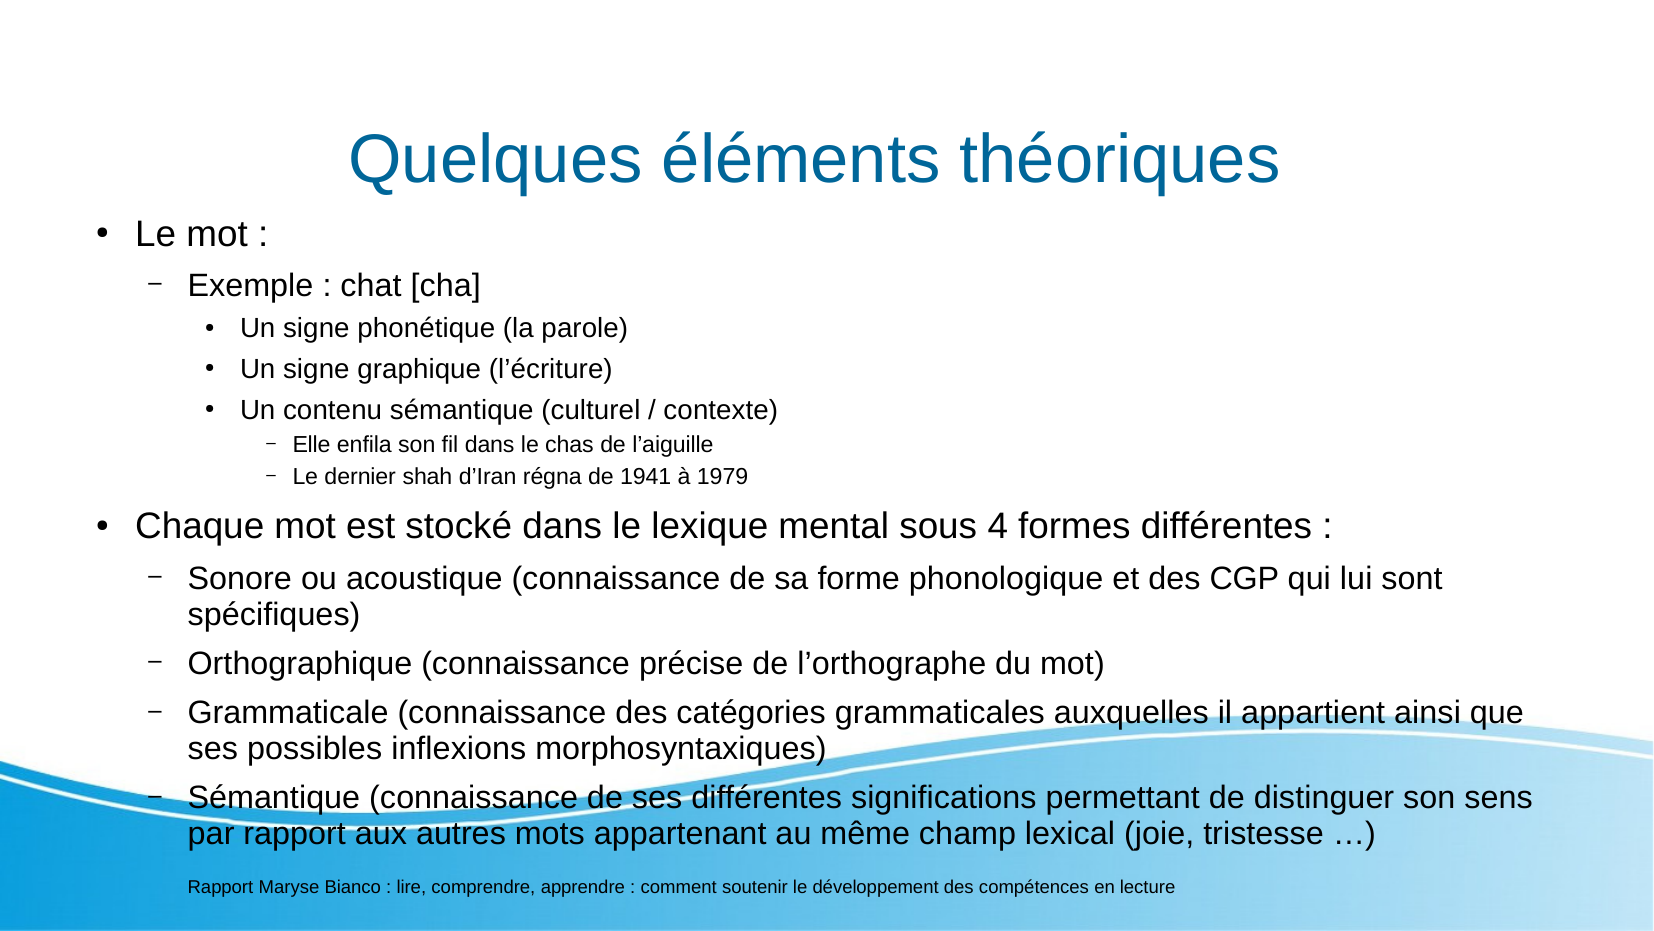

# Quelques éléments théoriques
Le mot :
Exemple : chat [cha]
Un signe phonétique (la parole)
Un signe graphique (l’écriture)
Un contenu sémantique (culturel / contexte)
Elle enfila son fil dans le chas de l’aiguille
Le dernier shah d’Iran régna de 1941 à 1979
Chaque mot est stocké dans le lexique mental sous 4 formes différentes :
Sonore ou acoustique (connaissance de sa forme phonologique et des CGP qui lui sont spécifiques)
Orthographique (connaissance précise de l’orthographe du mot)
Grammaticale (connaissance des catégories grammaticales auxquelles il appartient ainsi que ses possibles inflexions morphosyntaxiques)
Sémantique (connaissance de ses différentes significations permettant de distinguer son sens par rapport aux autres mots appartenant au même champ lexical (joie, tristesse …)
Rapport Maryse Bianco : lire, comprendre, apprendre : comment soutenir le développement des compétences en lecture